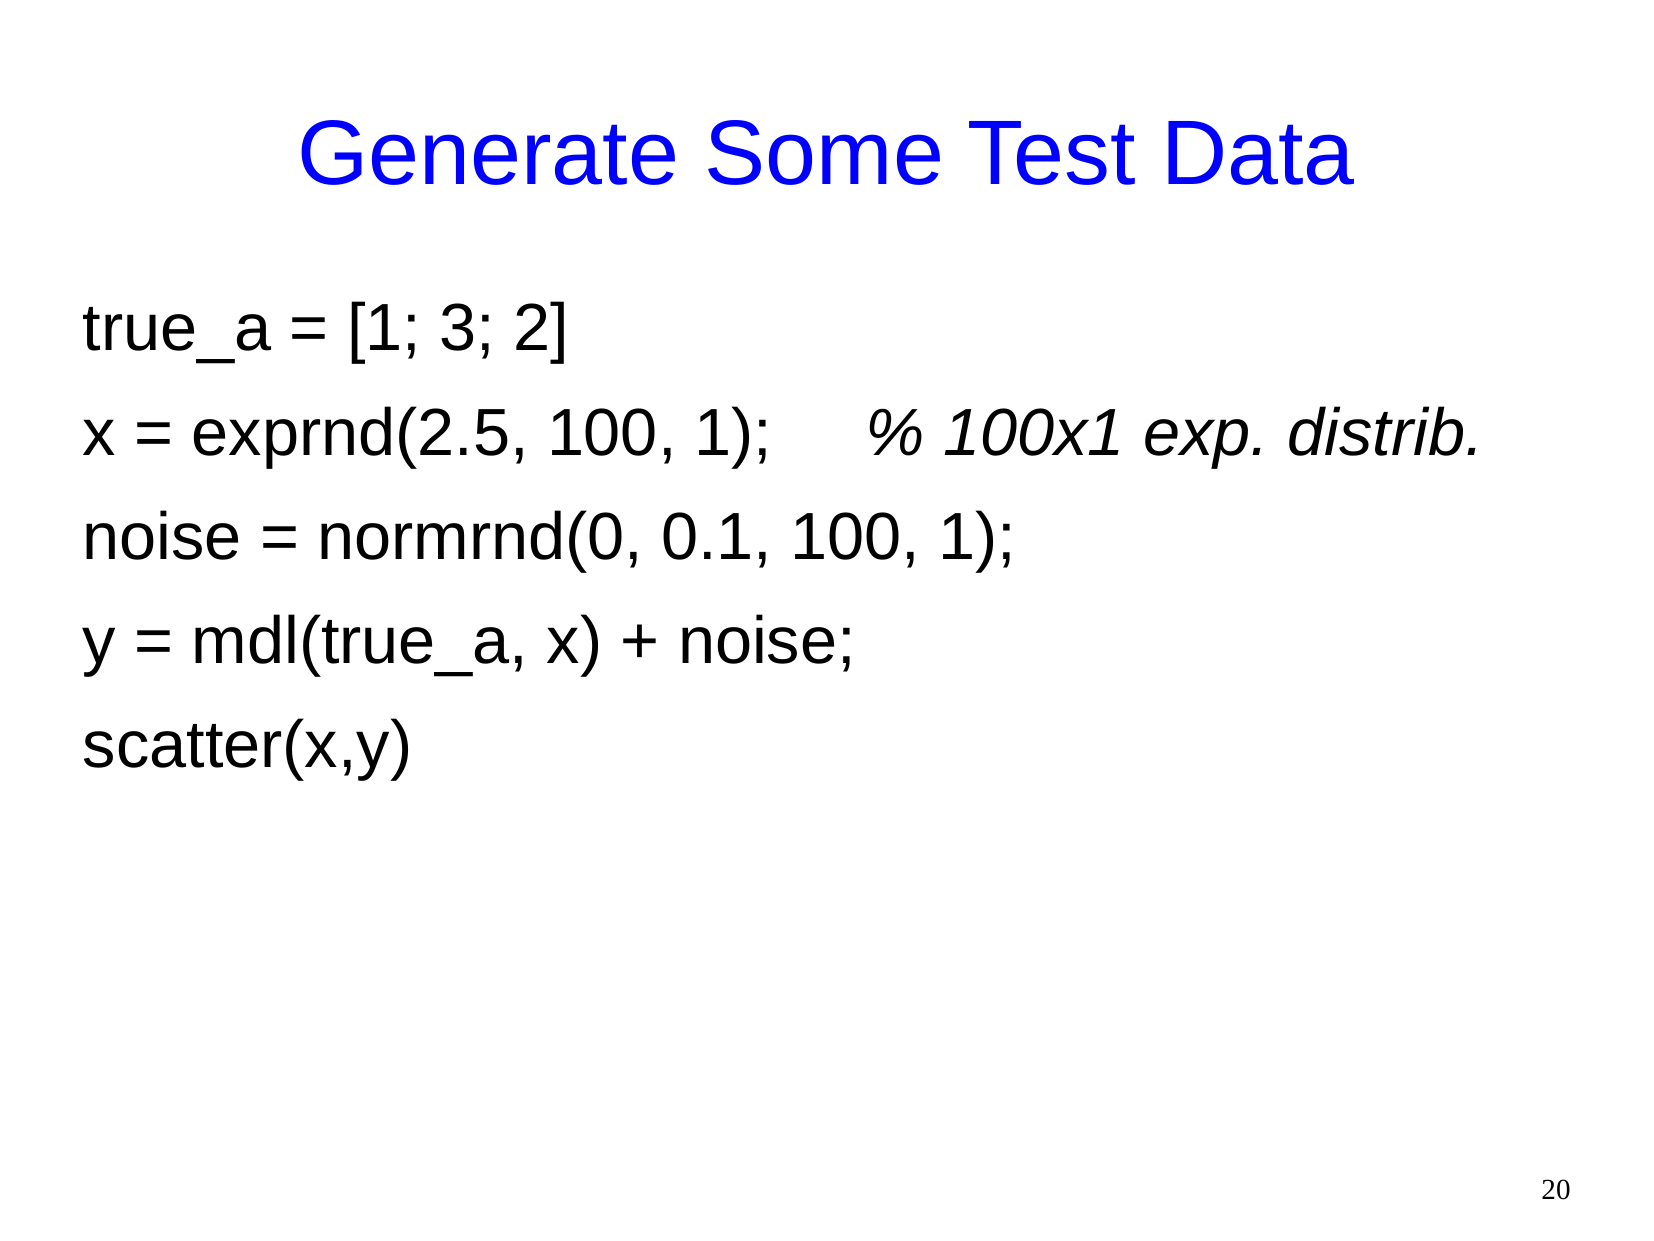

# Generate Some Test Data
true_a = [1; 3; 2]
x = exprnd(2.5, 100, 1); % 100x1 exp. distrib.
noise = normrnd(0, 0.1, 100, 1);
y = mdl(true_a, x) + noise;
scatter(x,y)
20